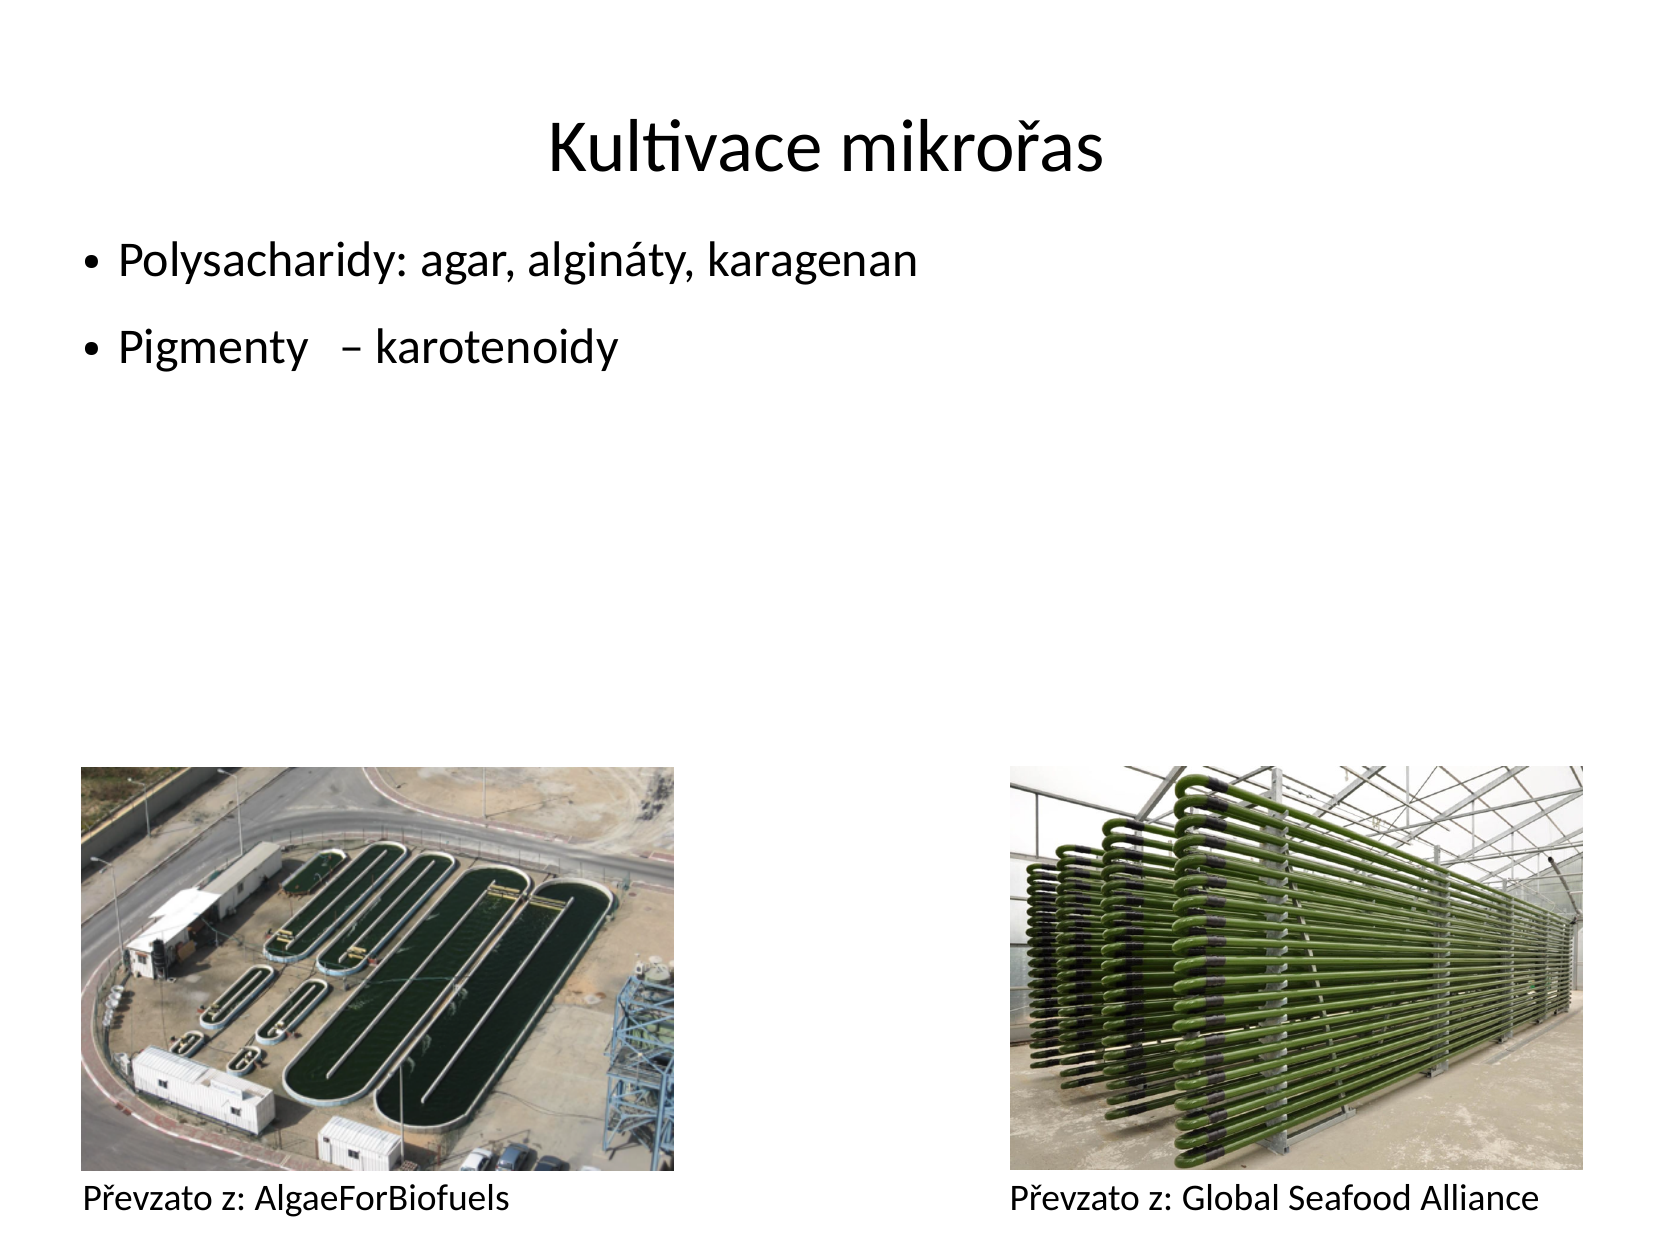

# Kultivace mikrořas
Polysacharidy: agar, algináty, karagenan
Pigmenty 	– karotenoidy
Převzato z: AlgaeForBiofuels
Převzato z: Global Seafood Alliance